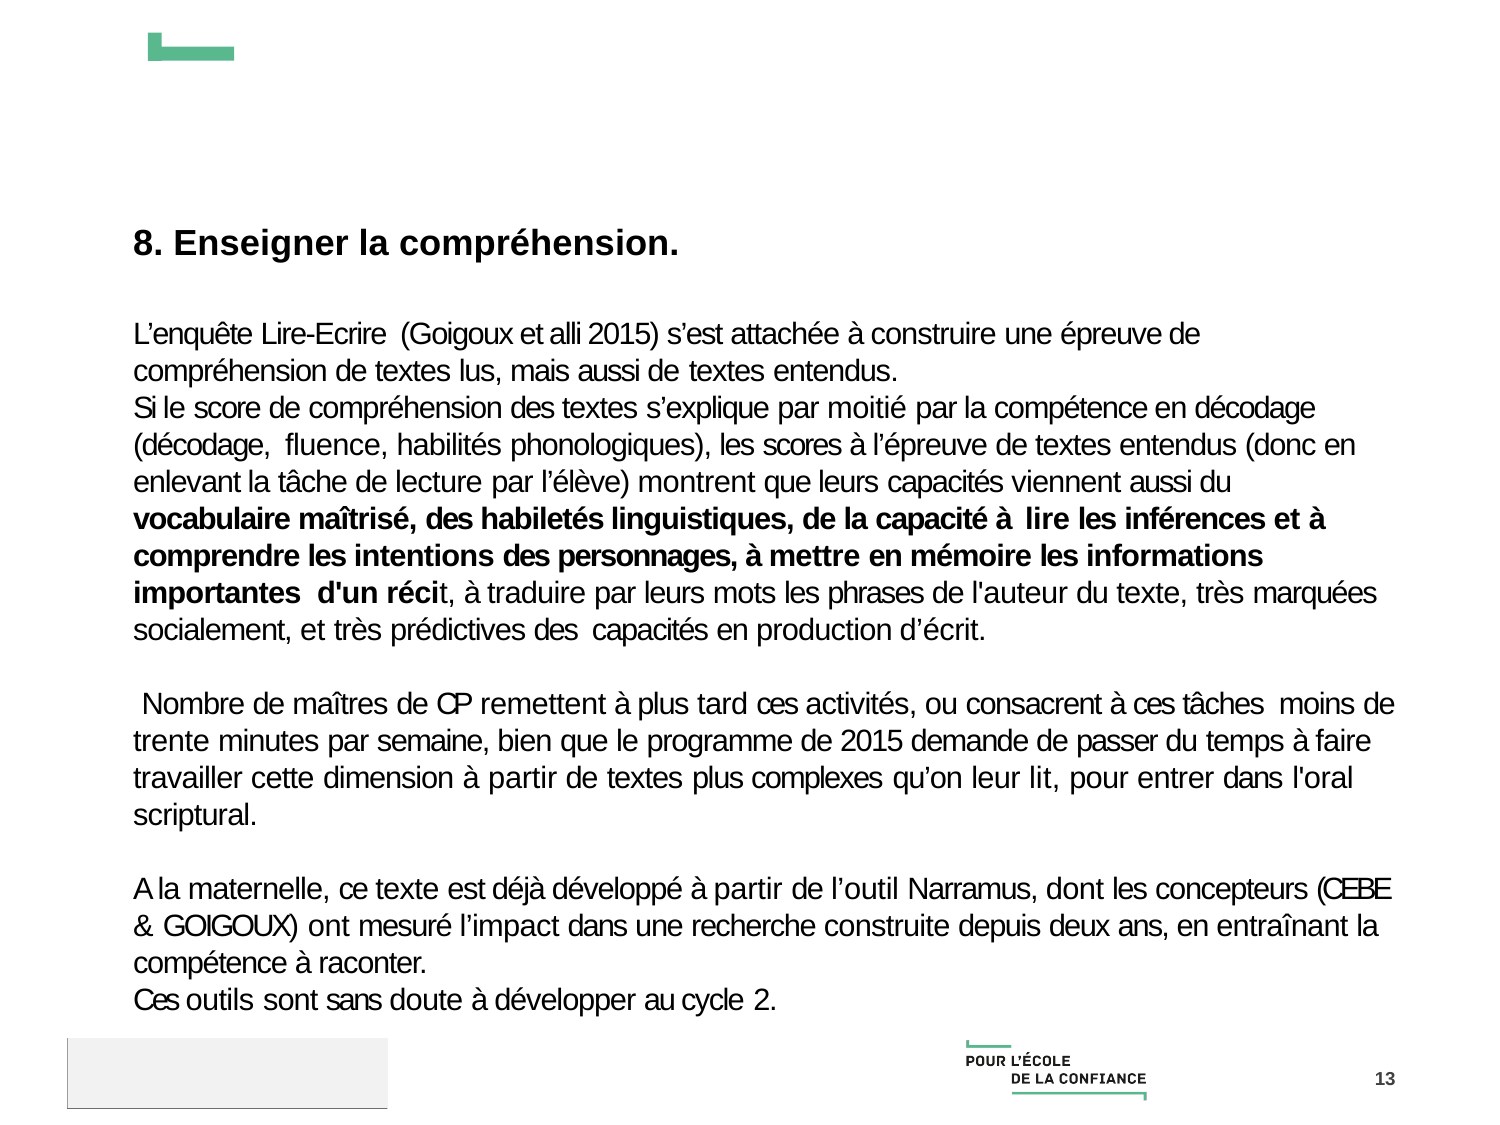

#
8. Enseigner la compréhension.
L’enquête Lire-Ecrire (Goigoux et alli 2015) s’est attachée à construire une épreuve de compréhension de textes lus, mais aussi de textes entendus.
Si le score de compréhension des textes s’explique par moitié par la compétence en décodage (décodage, fluence, habilités phonologiques), les scores à l’épreuve de textes entendus (donc en enlevant la tâche de lecture par l’élève) montrent que leurs capacités viennent aussi du vocabulaire maîtrisé, des habiletés linguistiques, de la capacité à lire les inférences et à comprendre les intentions des personnages, à mettre en mémoire les informations importantes d'un récit, à traduire par leurs mots les phrases de l'auteur du texte, très marquées socialement, et très prédictives des capacités en production d’écrit.
 Nombre de maîtres de CP remettent à plus tard ces activités, ou consacrent à ces tâches moins de trente minutes par semaine, bien que le programme de 2015 demande de passer du temps à faire travailler cette dimension à partir de textes plus complexes qu’on leur lit, pour entrer dans l'oral scriptural.
A la maternelle, ce texte est déjà développé à partir de l’outil Narramus, dont les concepteurs (CEBE & GOIGOUX) ont mesuré l’impact dans une recherche construite depuis deux ans, en entraînant la compétence à raconter.
Ces outils sont sans doute à développer au cycle 2.